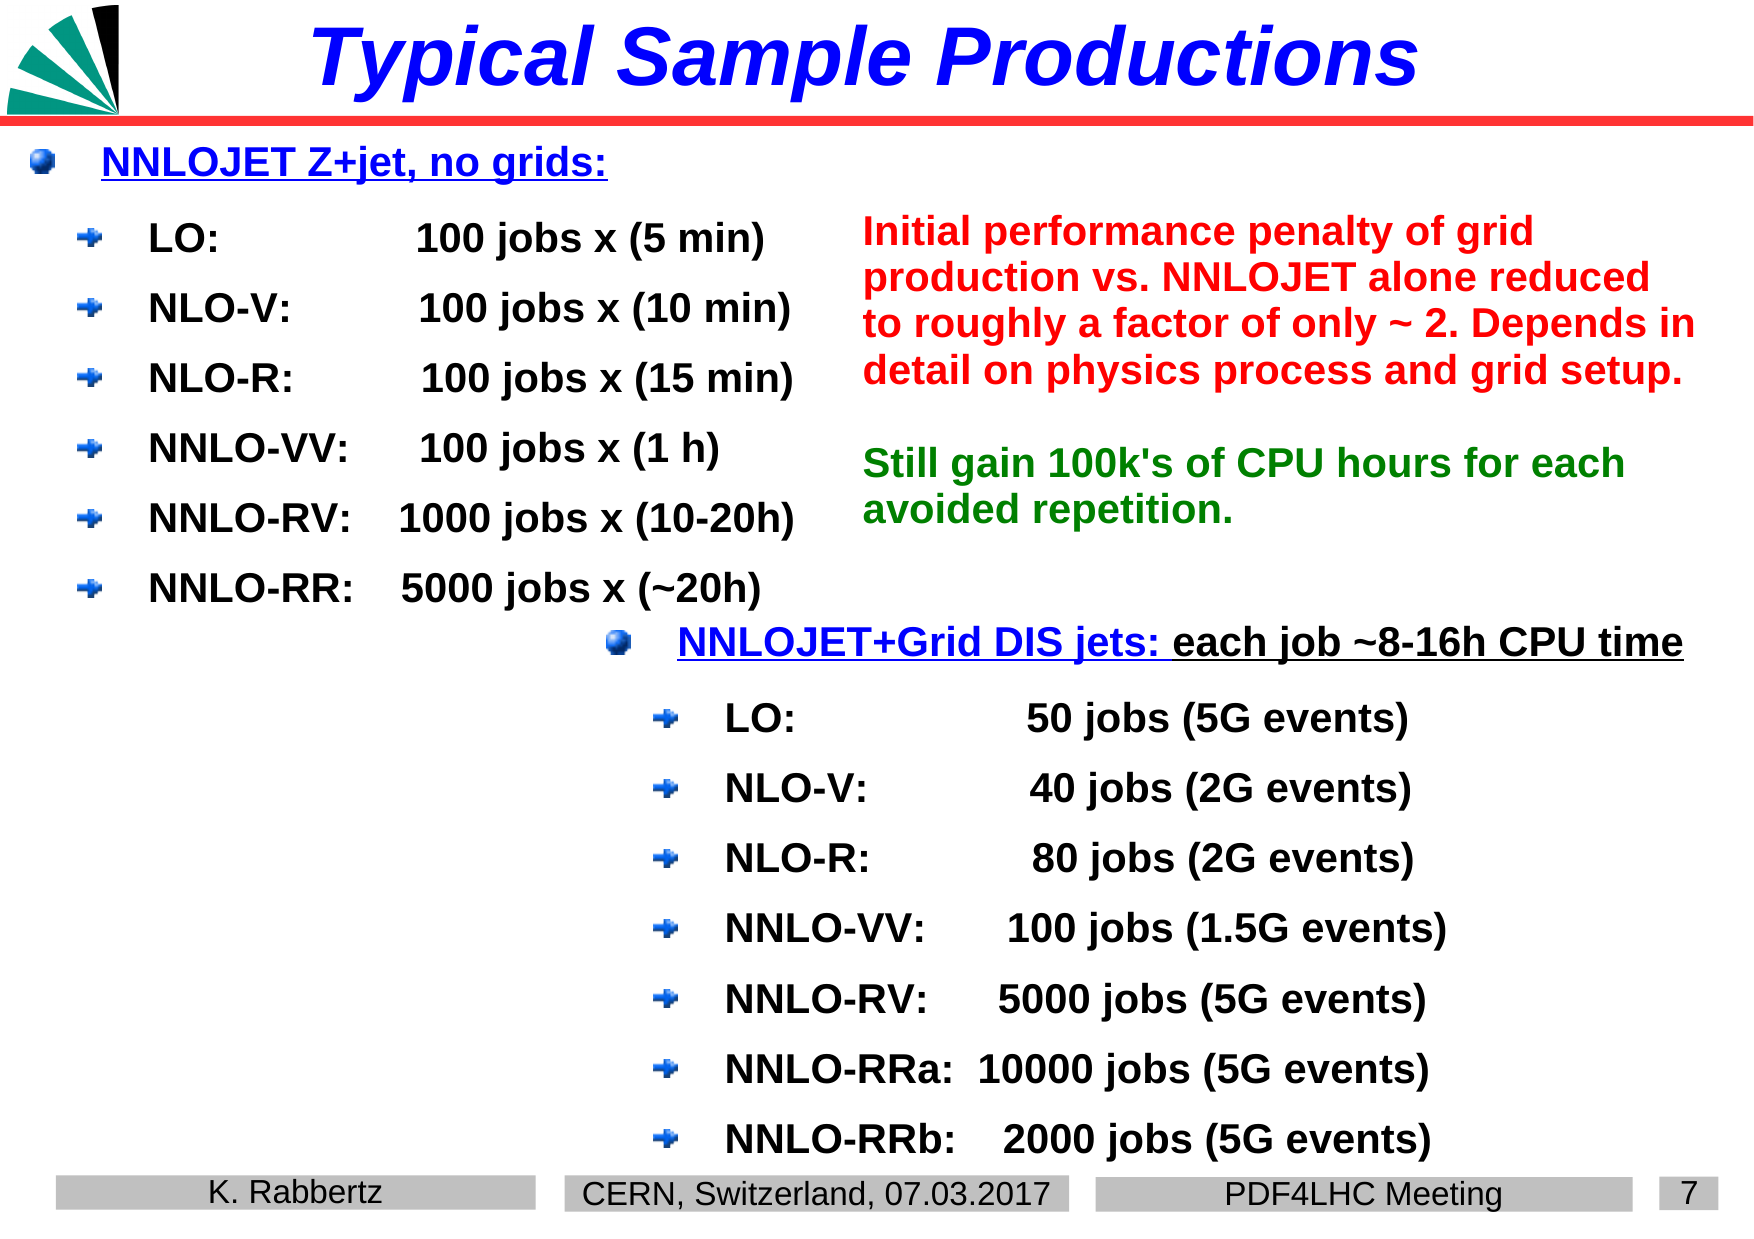

# Typical Sample Productions
NNLOJET Z+jet, no grids:
LO: 100 jobs x (5 min)
NLO-V: 100 jobs x (10 min)
NLO-R: 100 jobs x (15 min)
NNLO-VV: 100 jobs x (1 h)
NNLO-RV: 1000 jobs x (10-20h)
NNLO-RR: 5000 jobs x (~20h)
Initial performance penalty of grid
production vs. NNLOJET alone reduced
to roughly a factor of only ~ 2. Depends in
detail on physics process and grid setup.
Still gain 100k's of CPU hours for each
avoided repetition.
NNLOJET+Grid DIS jets: each job ~8-16h CPU time
LO: 50 jobs (5G events)
NLO-V: 40 jobs (2G events)
NLO-R: 80 jobs (2G events)
NNLO-VV: 100 jobs (1.5G events)
NNLO-RV: 5000 jobs (5G events)
NNLO-RRa: 10000 jobs (5G events)
NNLO-RRb: 2000 jobs (5G events)